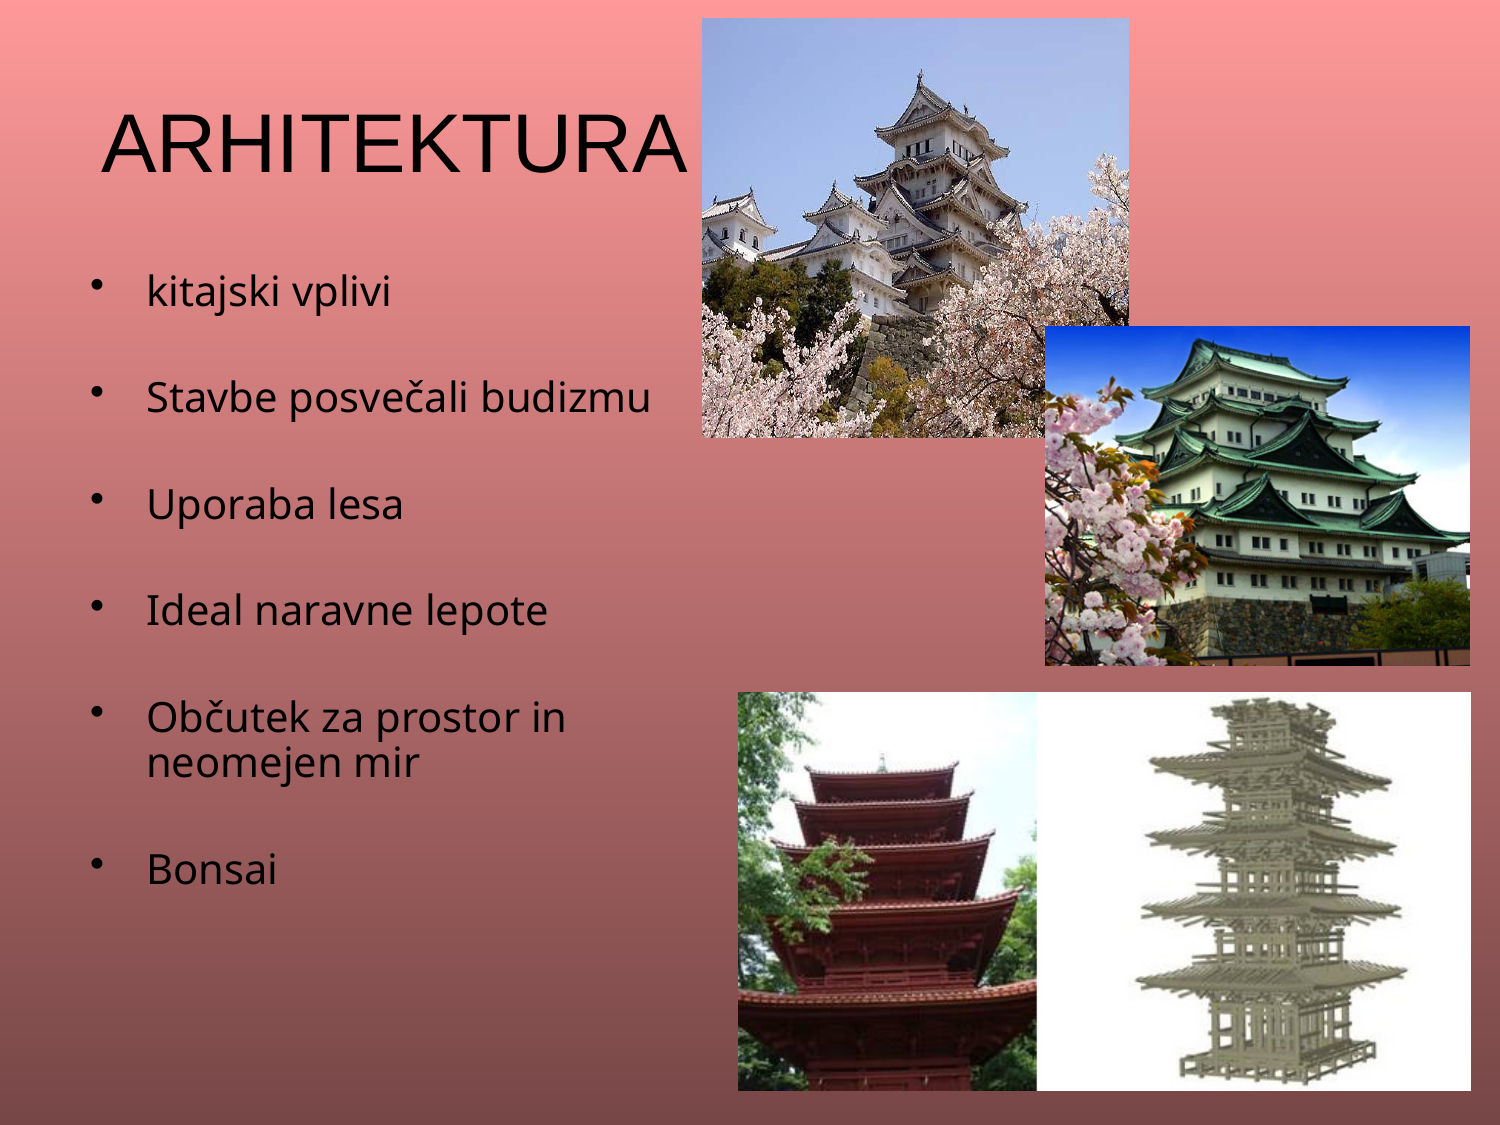

# ARHITEKTURA
kitajski vplivi
Stavbe posvečali budizmu
Uporaba lesa
Ideal naravne lepote
Občutek za prostor in neomejen mir
Bonsai